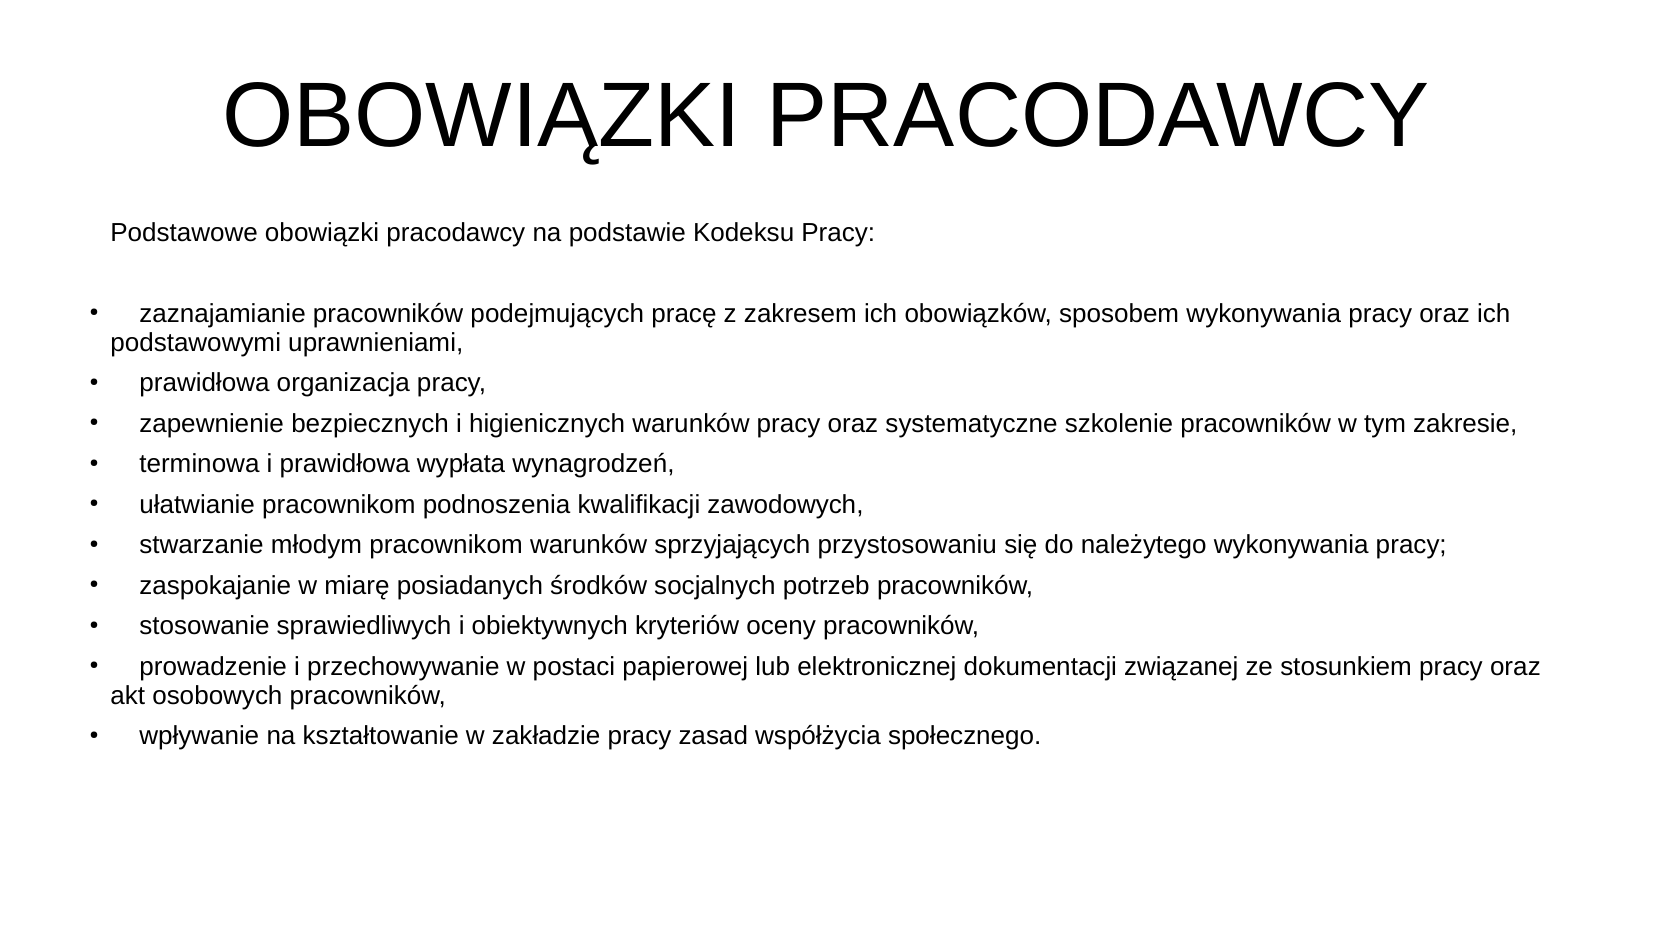

# OBOWIĄZKI PRACODAWCY
Podstawowe obowiązki pracodawcy na podstawie Kodeksu Pracy:
 zaznajamianie pracowników podejmujących pracę z zakresem ich obowiązków, sposobem wykonywania pracy oraz ich podstawowymi uprawnieniami,
 prawidłowa organizacja pracy,
 zapewnienie bezpiecznych i higienicznych warunków pracy oraz systematyczne szkolenie pracowników w tym zakresie,
 terminowa i prawidłowa wypłata wynagrodzeń,
 ułatwianie pracownikom podnoszenia kwalifikacji zawodowych,
 stwarzanie młodym pracownikom warunków sprzyjających przystosowaniu się do należytego wykonywania pracy;
 zaspokajanie w miarę posiadanych środków socjalnych potrzeb pracowników,
 stosowanie sprawiedliwych i obiektywnych kryteriów oceny pracowników,
 prowadzenie i przechowywanie w postaci papierowej lub elektronicznej dokumentacji związanej ze stosunkiem pracy oraz akt osobowych pracowników,
 wpływanie na kształtowanie w zakładzie pracy zasad współżycia społecznego.